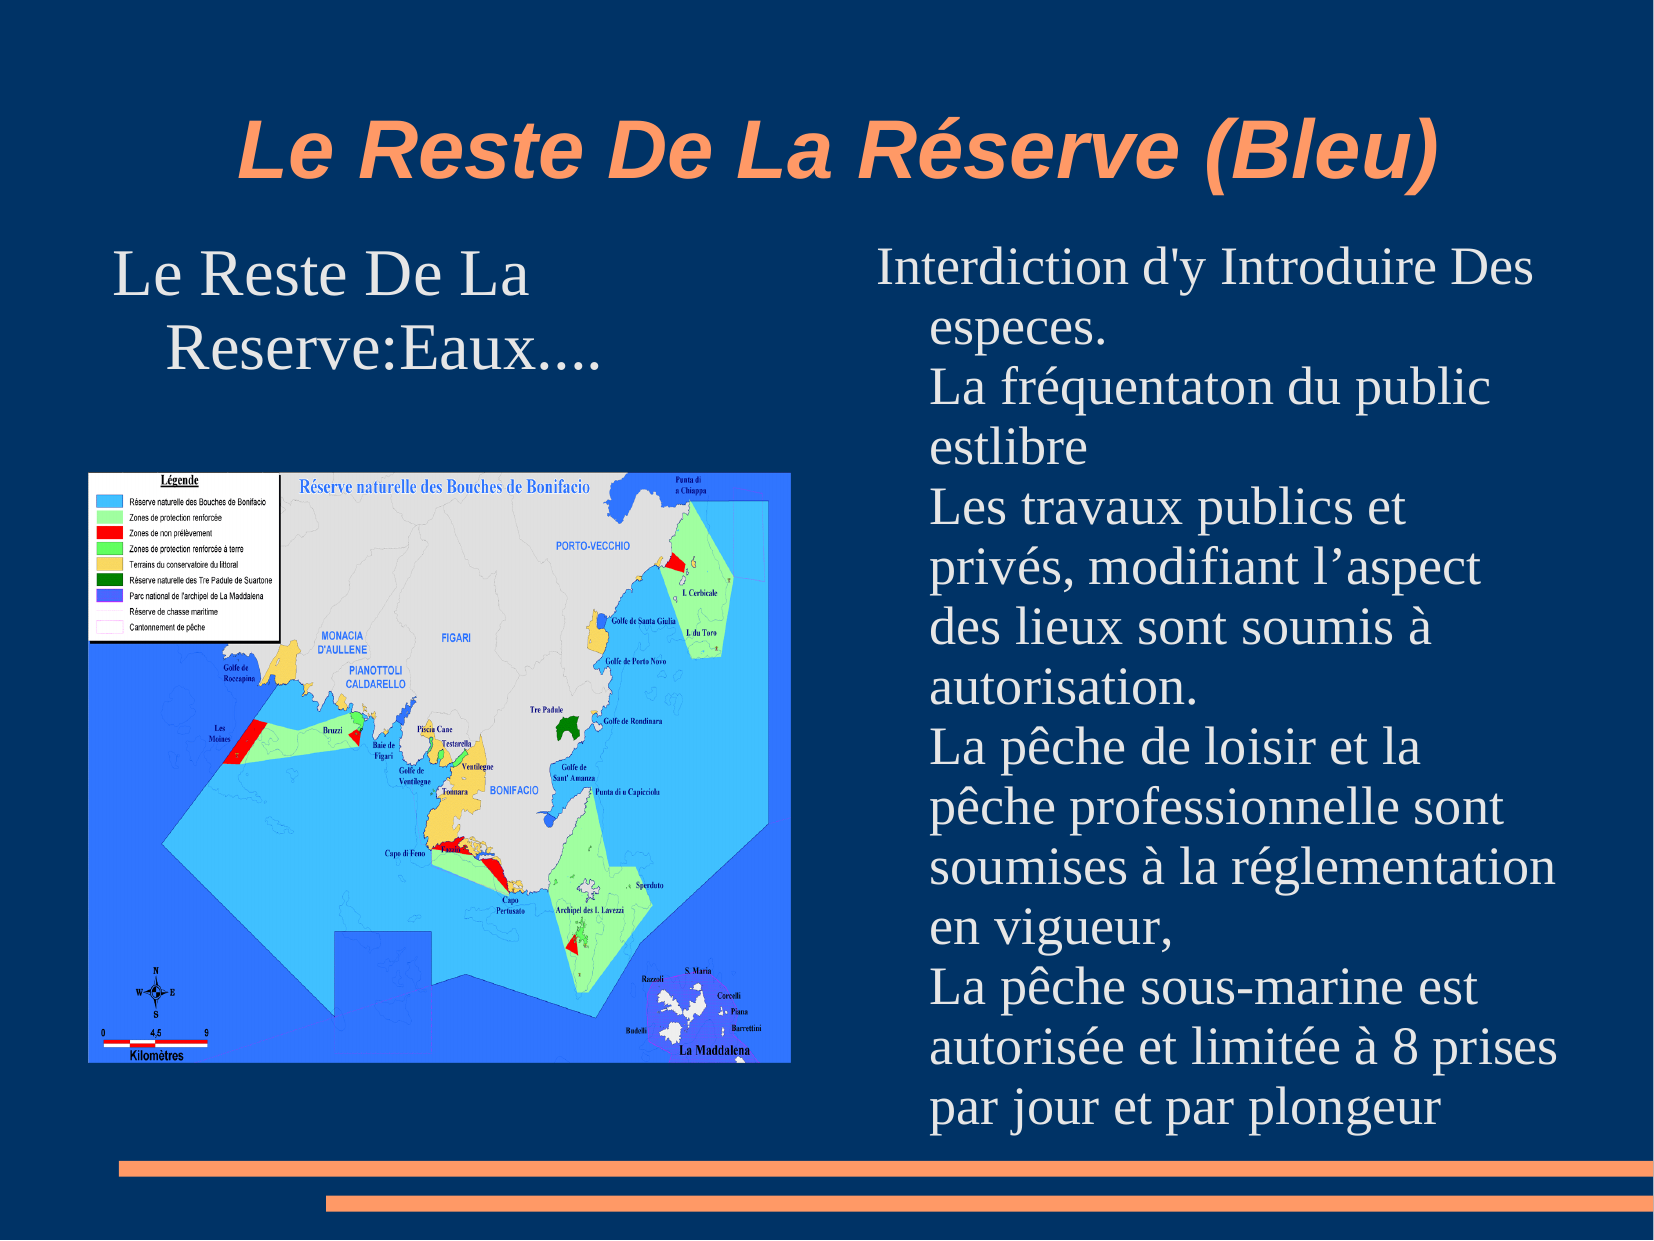

# Le Reste De La Réserve (Bleu)
Le Reste De La Reserve:Eaux....
Interdiction d'y Introduire Des especes.
La fréquentaton du public estlibre
Les travaux publics et privés, modifiant l’aspect des lieux sont soumis à autorisation.
La pêche de loisir et la pêche professionnelle sont soumises à la réglementation en vigueur,
La pêche sous-marine est autorisée et limitée à 8 prises par jour et par plongeur